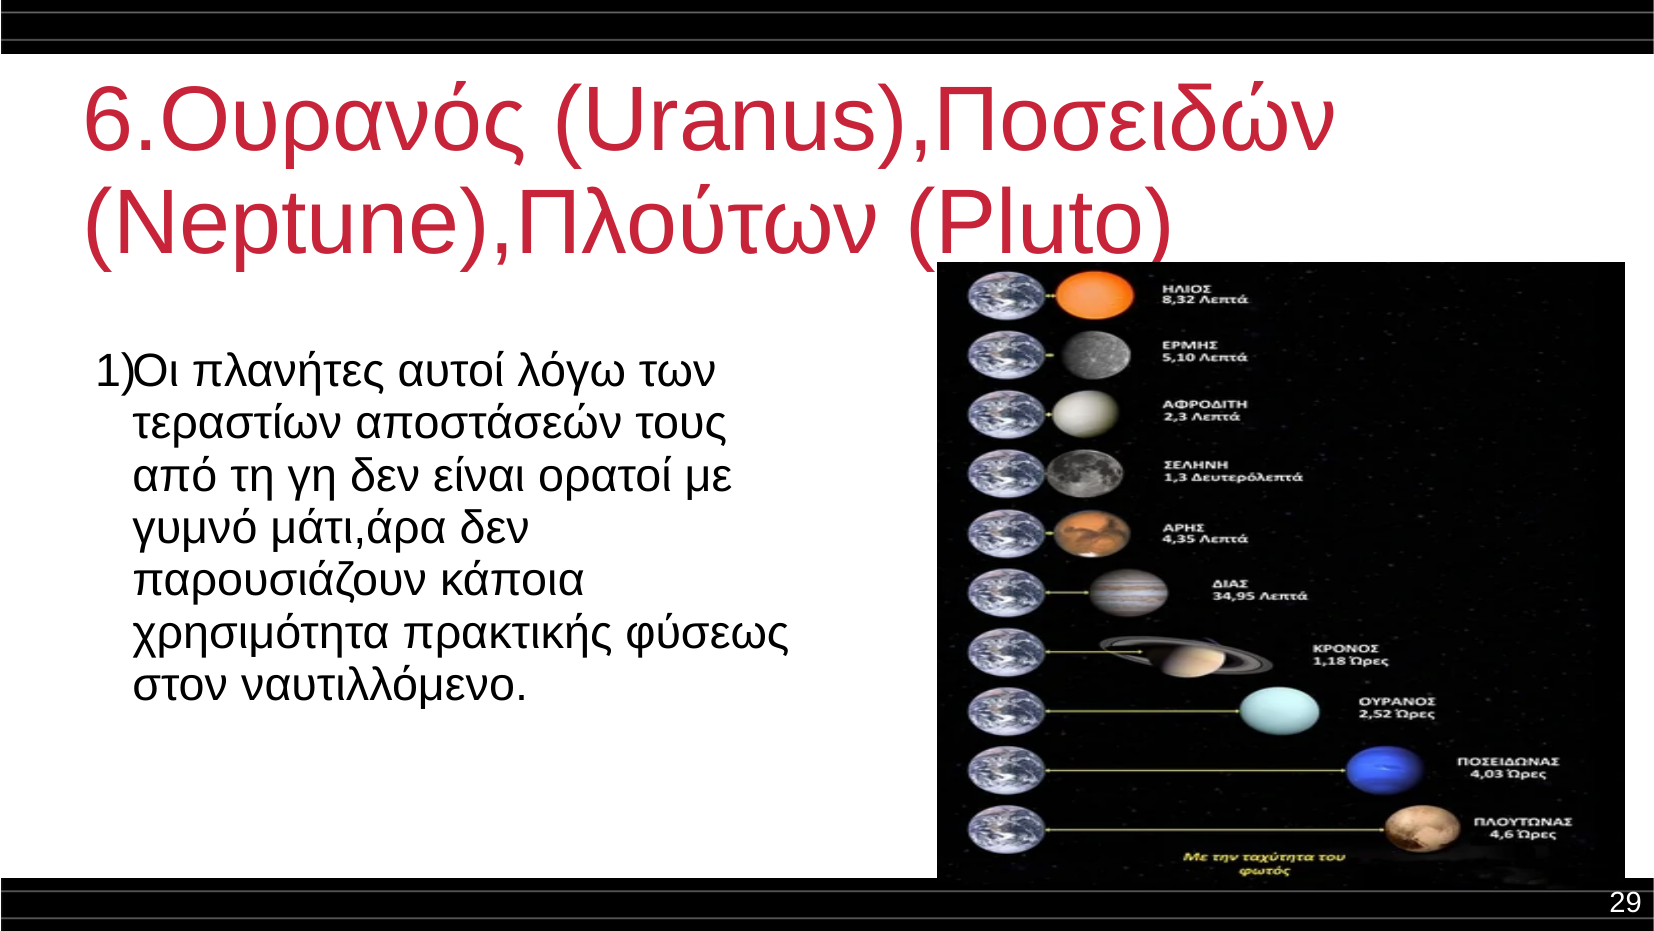

# 6.Ουρανός (Uranus),Ποσειδών (Neptune),Πλούτων (Pluto)
Οι πλανήτες αυτοί λόγω των τεραστίων αποστάσεών τους από τη γη δεν είναι ορατοί με γυμνό μάτι,άρα δεν παρουσιάζουν κάποια χρησιμότητα πρακτικής φύσεως στον ναυτιλλόμενο.